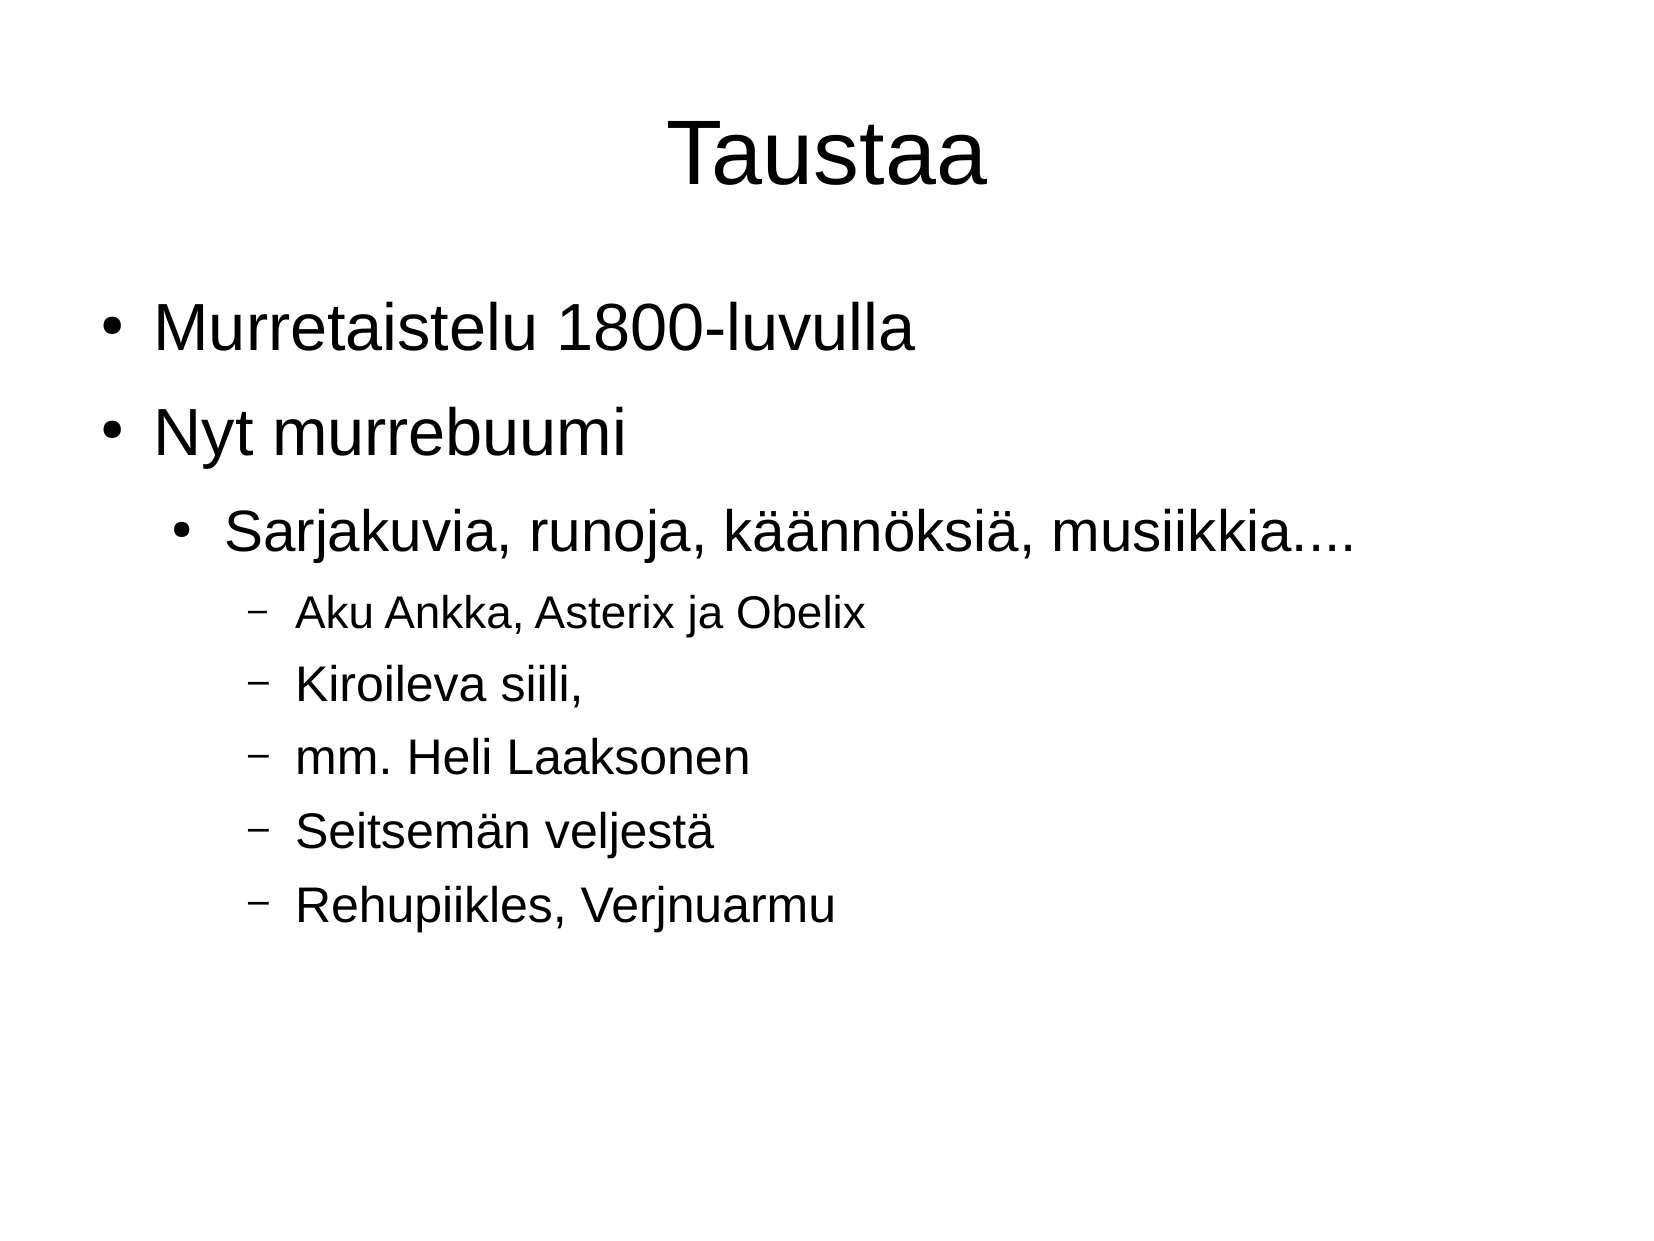

# Taustaa
Murretaistelu 1800-luvulla
Nyt murrebuumi
Sarjakuvia, runoja, käännöksiä, musiikkia....
Aku Ankka, Asterix ja Obelix
Kiroileva siili,
mm. Heli Laaksonen
Seitsemän veljestä
Rehupiikles, Verjnuarmu